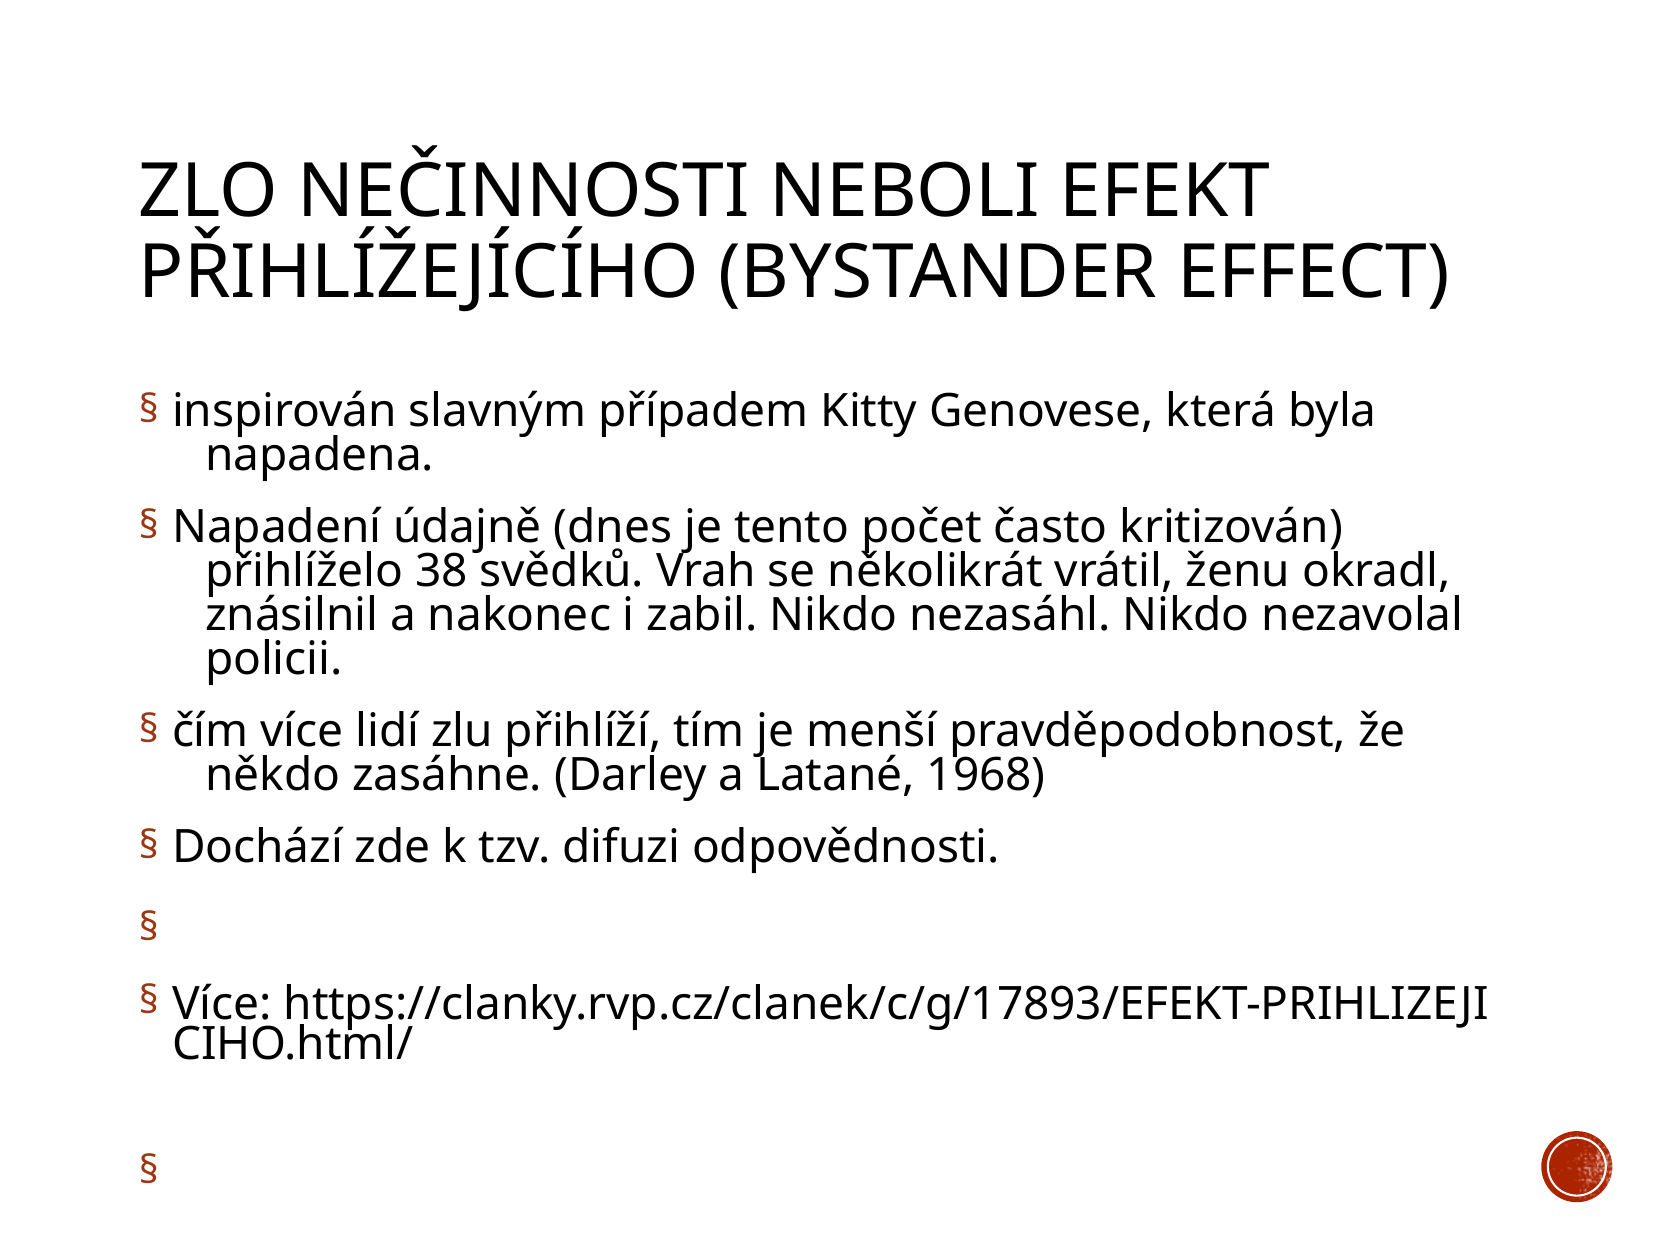

# Zlo nečinnosti neboli efekt přihlížejícího (Bystander Effect)
inspirován slavným případem Kitty Genovese, která byla napadena.
Napadení údajně (dnes je tento počet často kritizován) přihlíželo 38 svědků. Vrah se několikrát vrátil, ženu okradl, znásilnil a nakonec i zabil. Nikdo nezasáhl. Nikdo nezavolal policii.
čím více lidí zlu přihlíží, tím je menší pravděpodobnost, že někdo zasáhne. (Darley a Latané, 1968)
Dochází zde k tzv. difuzi odpovědnosti.
Více: https://clanky.rvp.cz/clanek/c/g/17893/EFEKT-PRIHLIZEJICIHO.html/